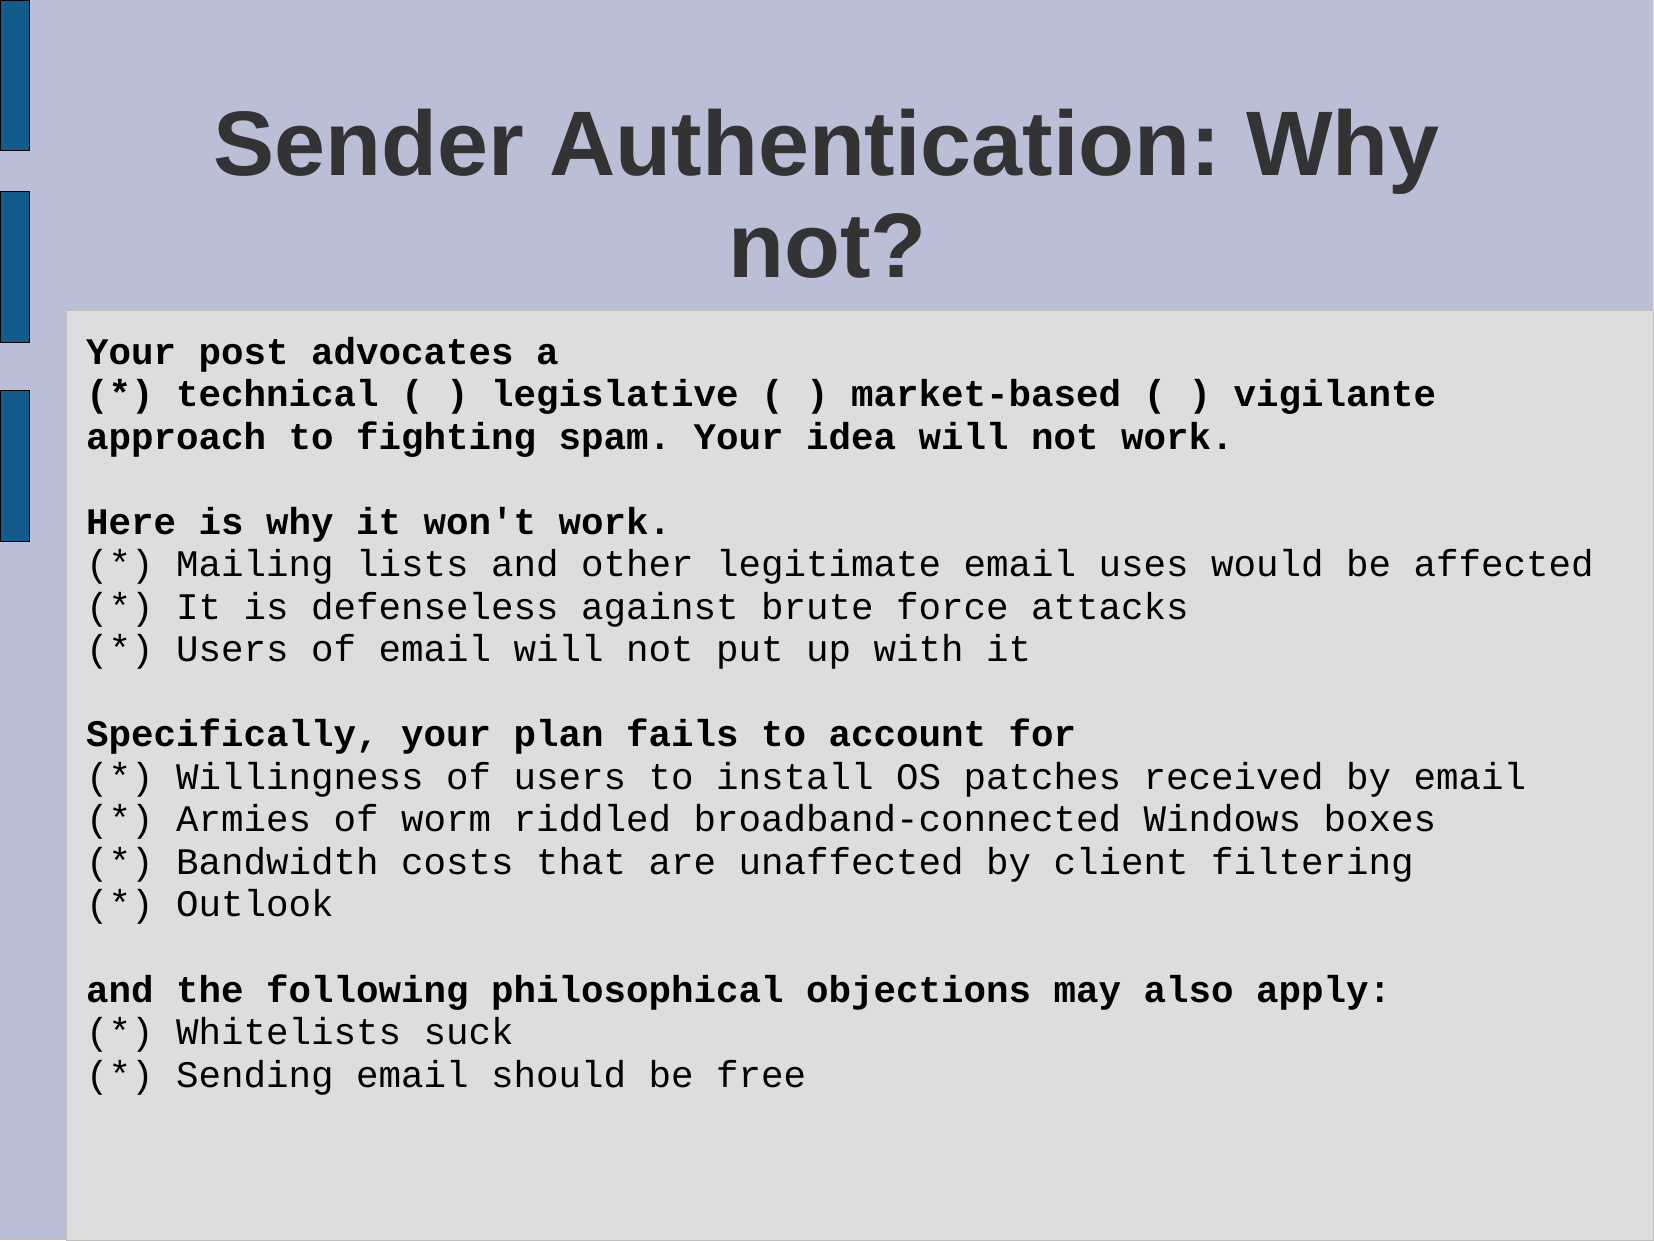

# Sender Authentication: Why not?
Your post advocates a
(*) technical ( ) legislative ( ) market-based ( ) vigilante
approach to fighting spam. Your idea will not work.
Here is why it won't work.
(*) Mailing lists and other legitimate email uses would be affected
(*) It is defenseless against brute force attacks
(*) Users of email will not put up with it
Specifically, your plan fails to account for
(*) Willingness of users to install OS patches received by email
(*) Armies of worm riddled broadband-connected Windows boxes
(*) Bandwidth costs that are unaffected by client filtering
(*) Outlook
and the following philosophical objections may also apply:
(*) Whitelists suck
(*) Sending email should be free